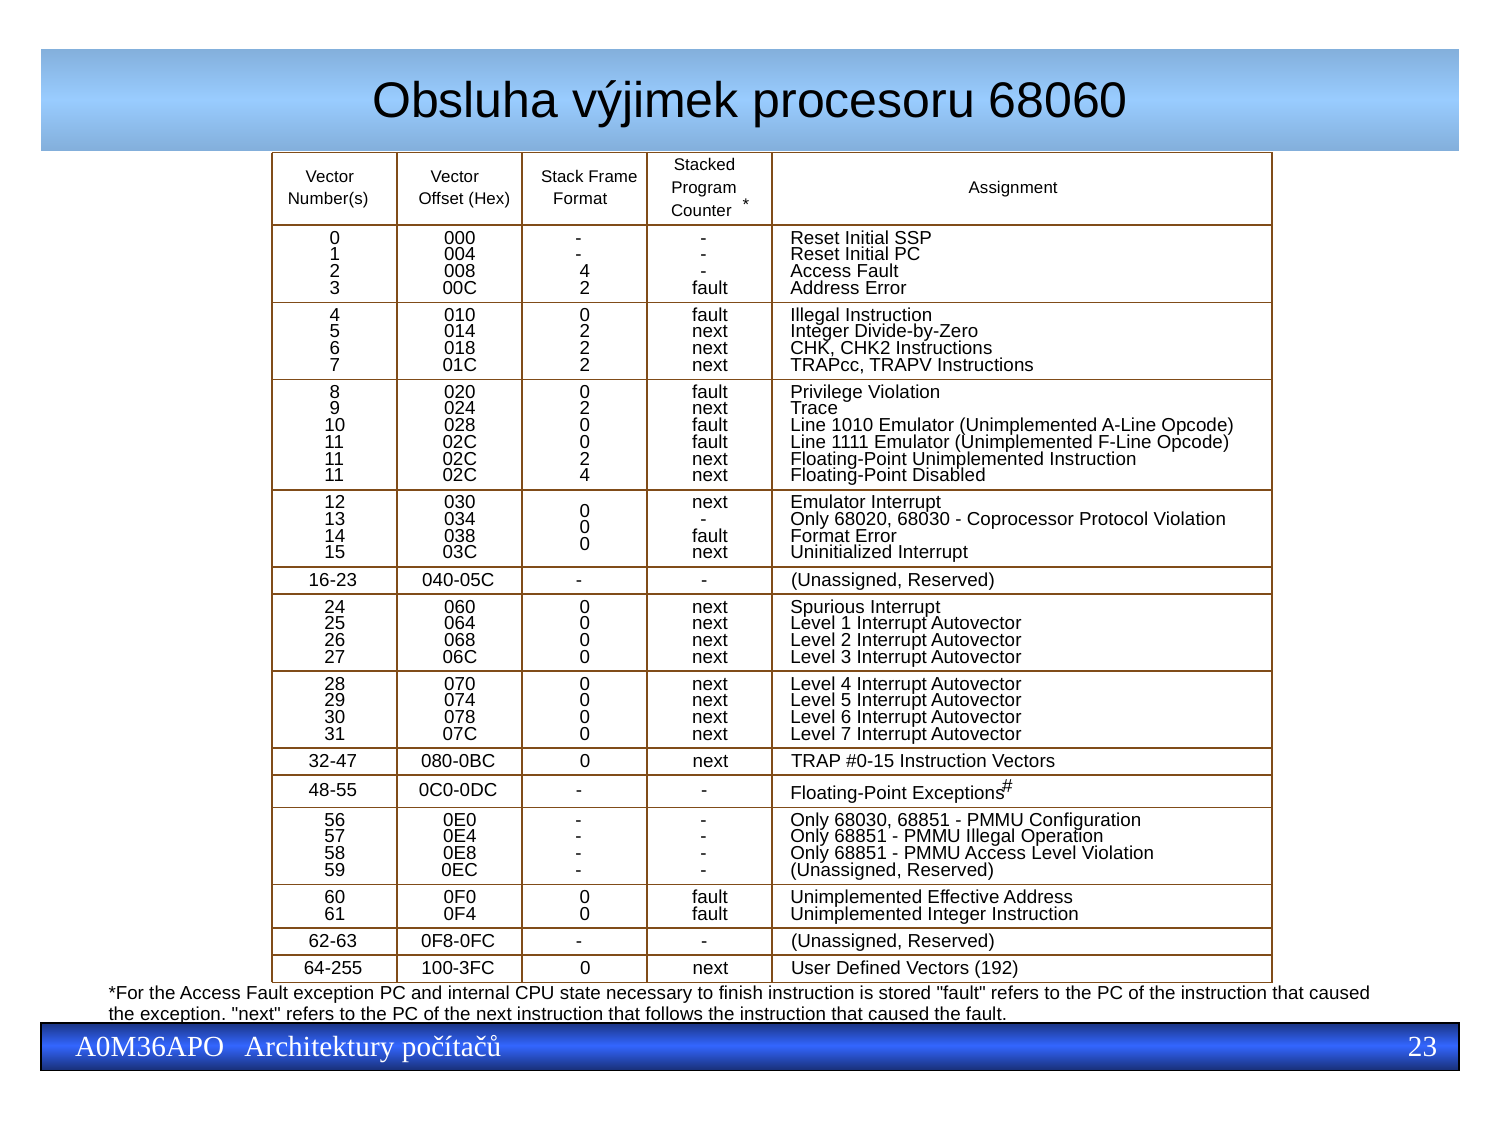

# Obsluha výjimek procesoru 68060
Stacked
Vector
Vector
Stack Frame
Program
Assignment
Number(s)
Offset (Hex)
Format
*
Counter
0
000
-
-
Reset Initial SSP
1
004
-
-
Reset Initial PC
2
008
4
-
Access Fault
3
00C
2
fault
Address Error
4
010
0
fault
Illegal Instruction
5
014
2
next
Integer Divide-by-Zero
6
018
2
next
CHK, CHK2 Instructions
7
01C
2
next
TRAPcc, TRAPV Instructions
8
020
0
fault
Privilege Violation
9
024
2
next
Trace
10
028
0
fault
Line 1010 Emulator (Unimplemented A-Line Opcode)
11
02C
0
fault
Line 1111 Emulator (Unimplemented F-Line Opcode)
11
02C
2
next
Floating-Point Unimplemented Instruction
11
02C
4
next
Floating-Point Disabled
12
030
next
Emulator Interrupt
0
13
034
-
Only 68020, 68030 - Coprocessor Protocol Violation
0
14
038
fault
Format Error
0
15
03C
next
Uninitialized Interrupt
16-23
040-05C
-
-
(Unassigned, Reserved)
24
060
0
next
Spurious Interrupt
25
064
0
next
Level 1 Interrupt Autovector
26
068
0
next
Level 2 Interrupt Autovector
27
06C
0
next
Level 3 Interrupt Autovector
28
070
0
next
Level 4 Interrupt Autovector
29
074
0
next
Level 5 Interrupt Autovector
30
078
0
next
Level 6 Interrupt Autovector
31
07C
0
next
Level 7 Interrupt Autovector
32-47
080-0BC
0
next
TRAP #0-15 Instruction Vectors
#
48-55
0C0-0DC
-
-
Floating-Point Exceptions
56
0E0
-
-
Only 68030, 68851 - PMMU Configuration
57
0E4
-
-
Only 68851 - PMMU Illegal Operation
58
0E8
-
-
Only 68851 - PMMU Access Level Violation
59
0EC
-
-
(Unassigned, Reserved)
60
0F0
0
fault
Unimplemented Effective Address
61
0F4
0
fault
Unimplemented Integer Instruction
62-63
0F8-0FC
-
-
(Unassigned, Reserved)
64-255
100-3FC
0
next
User Defined Vectors (192)
*For the Access Fault exception PC and internal CPU state necessary to finish instruction is stored "fault" refers to the PC of the instruction that caused the exception. "next" refers to the PC of the next instruction that follows the instruction that caused the fault.
A0M36APO Architektury počítačů
23